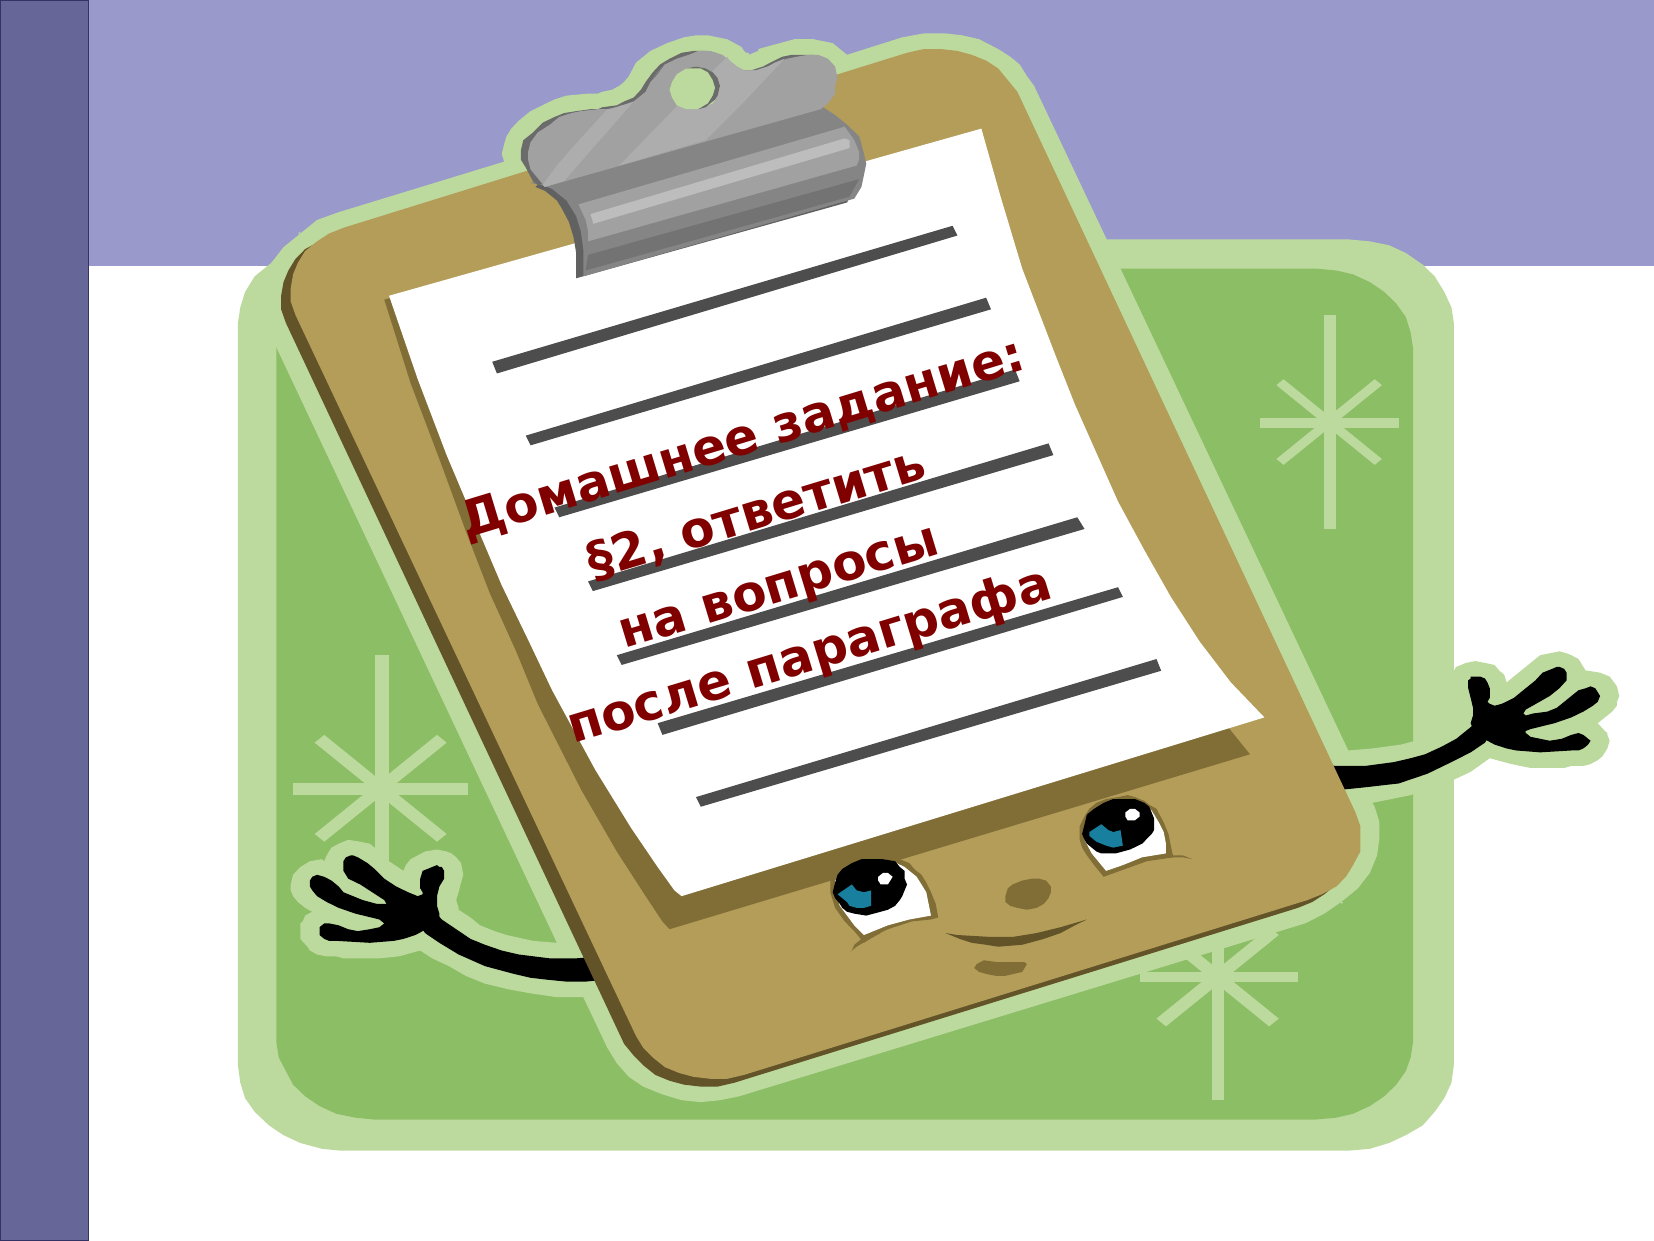

Домашнее задание:
§2, ответить
на вопросы
после параграфа